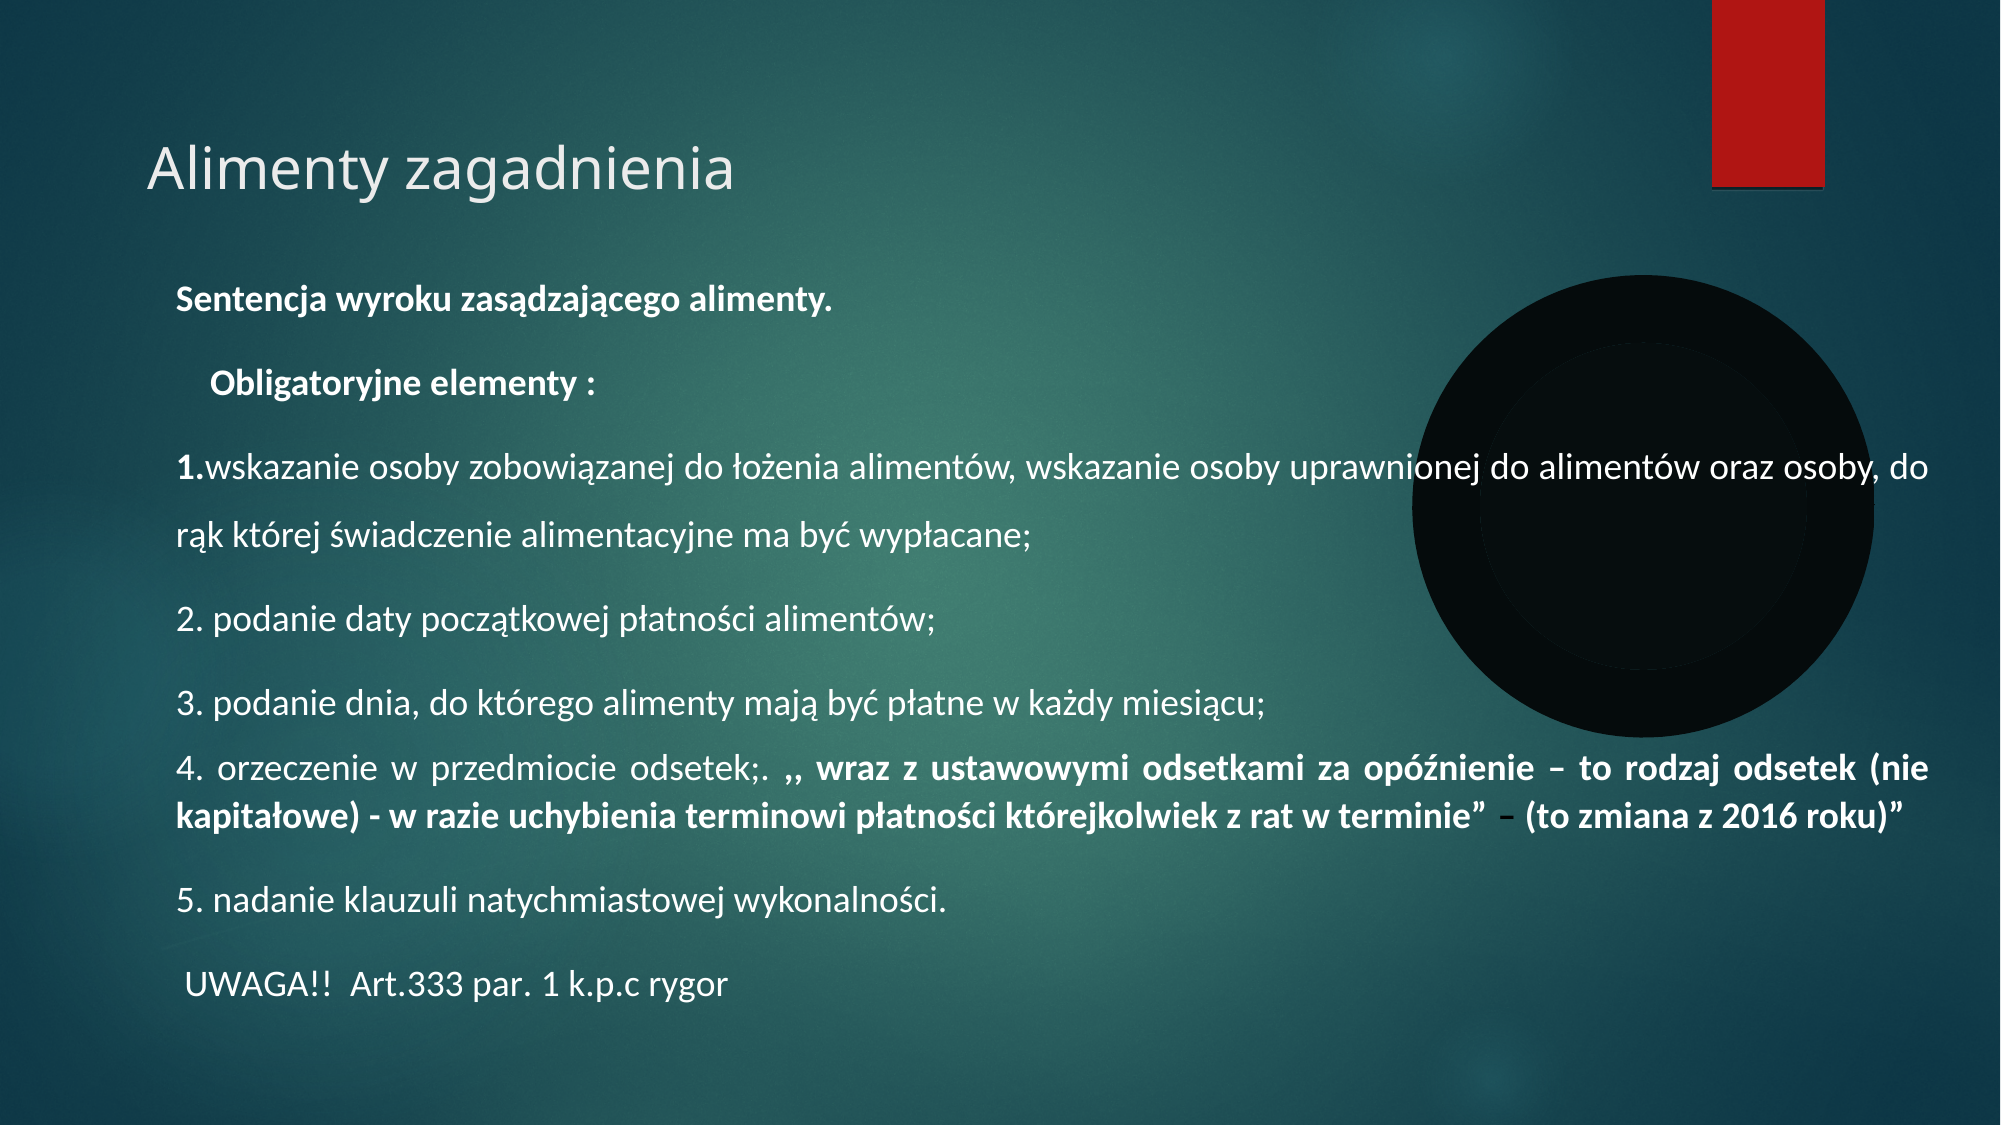

# Alimenty zagadnienia
Sentencja wyroku zasądzającego alimenty.
 Obligatoryjne elementy :
1.wskazanie osoby zobowiązanej do łożenia alimentów, wskazanie osoby uprawnionej do alimentów oraz osoby, do rąk której świadczenie alimentacyjne ma być wypłacane;
2. podanie daty początkowej płatności alimentów;
3. podanie dnia, do którego alimenty mają być płatne w każdy miesiącu;
4. orzeczenie w przedmiocie odsetek;. ,, wraz z ustawowymi odsetkami za opóźnienie – to rodzaj odsetek (nie kapitałowe) - w razie uchybienia terminowi płatności którejkolwiek z rat w terminie” – (to zmiana z 2016 roku)”
5. nadanie klauzuli natychmiastowej wykonalności.
 UWAGA!! Art.333 par. 1 k.p.c rygor